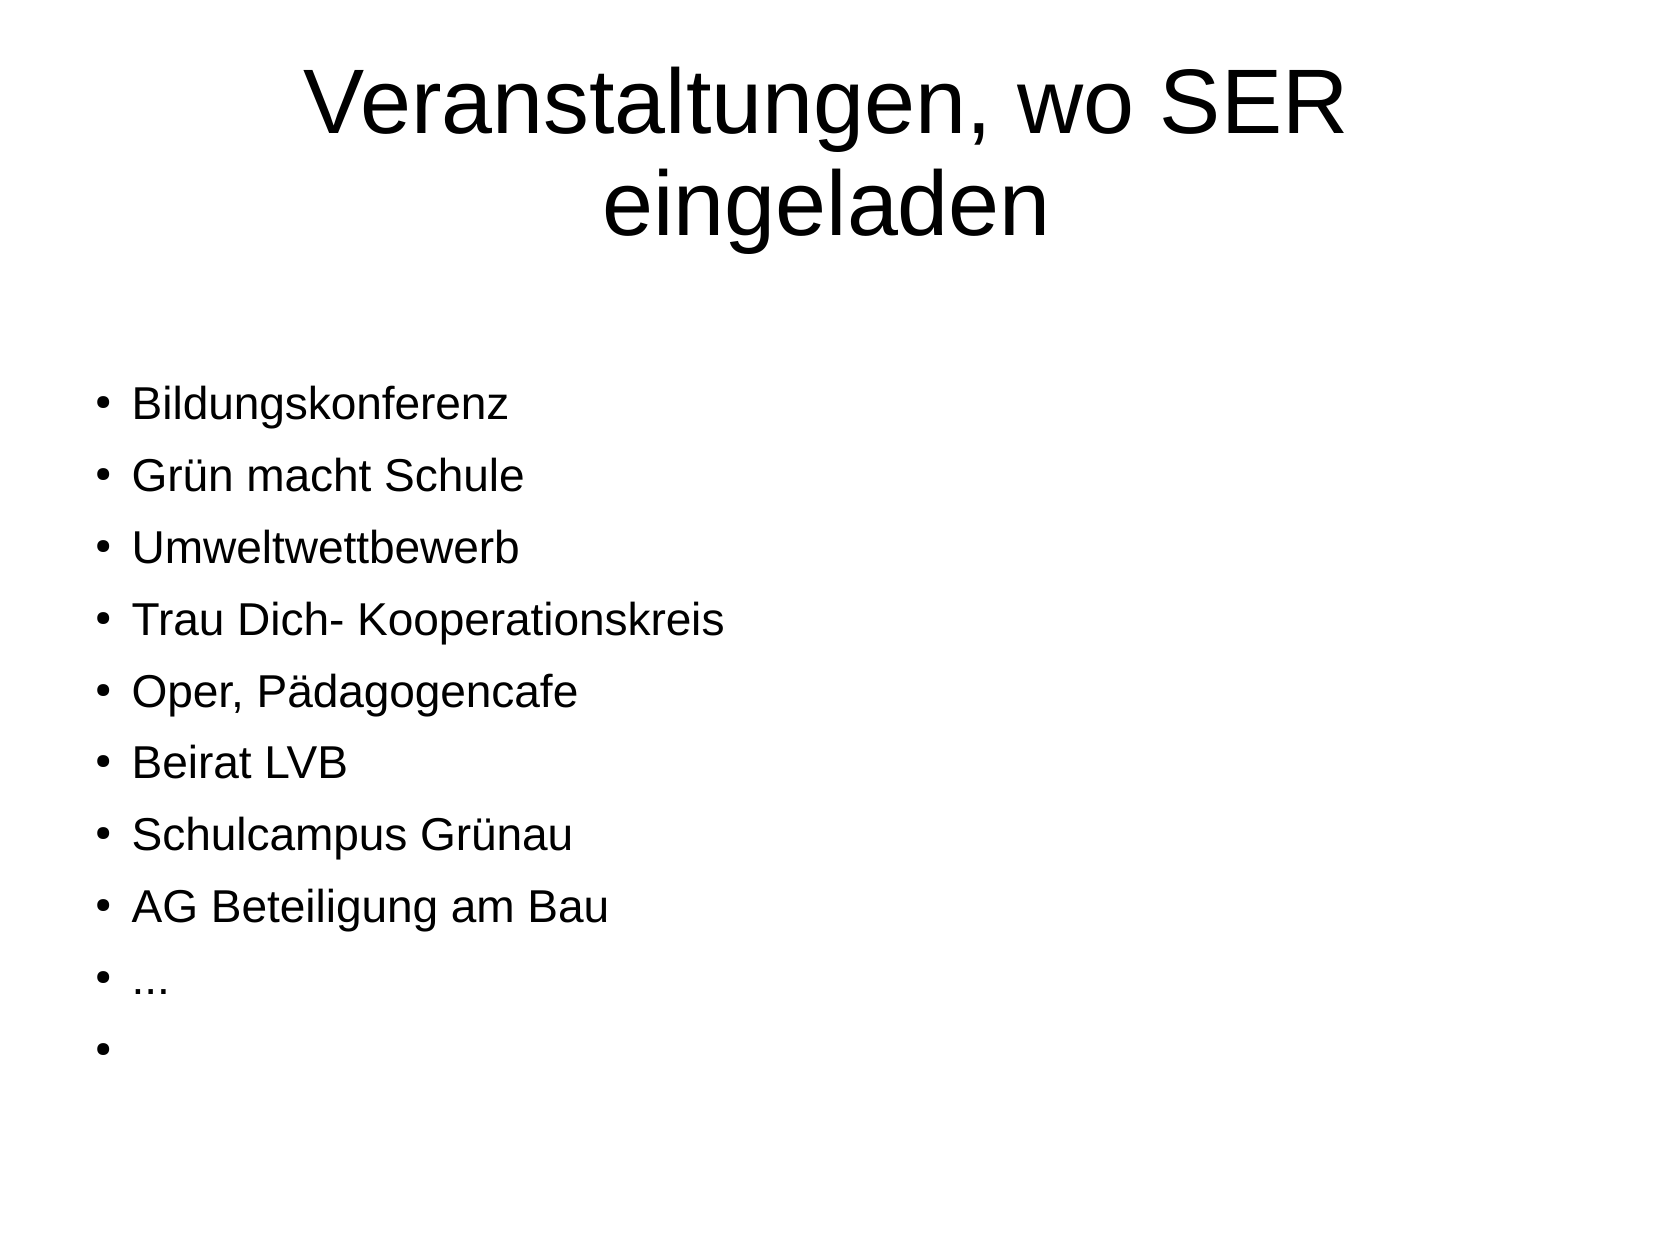

# Veranstaltungen, wo SER eingeladen
Bildungskonferenz
Grün macht Schule
Umweltwettbewerb
Trau Dich- Kooperationskreis
Oper, Pädagogencafe
Beirat LVB
Schulcampus Grünau
AG Beteiligung am Bau
...